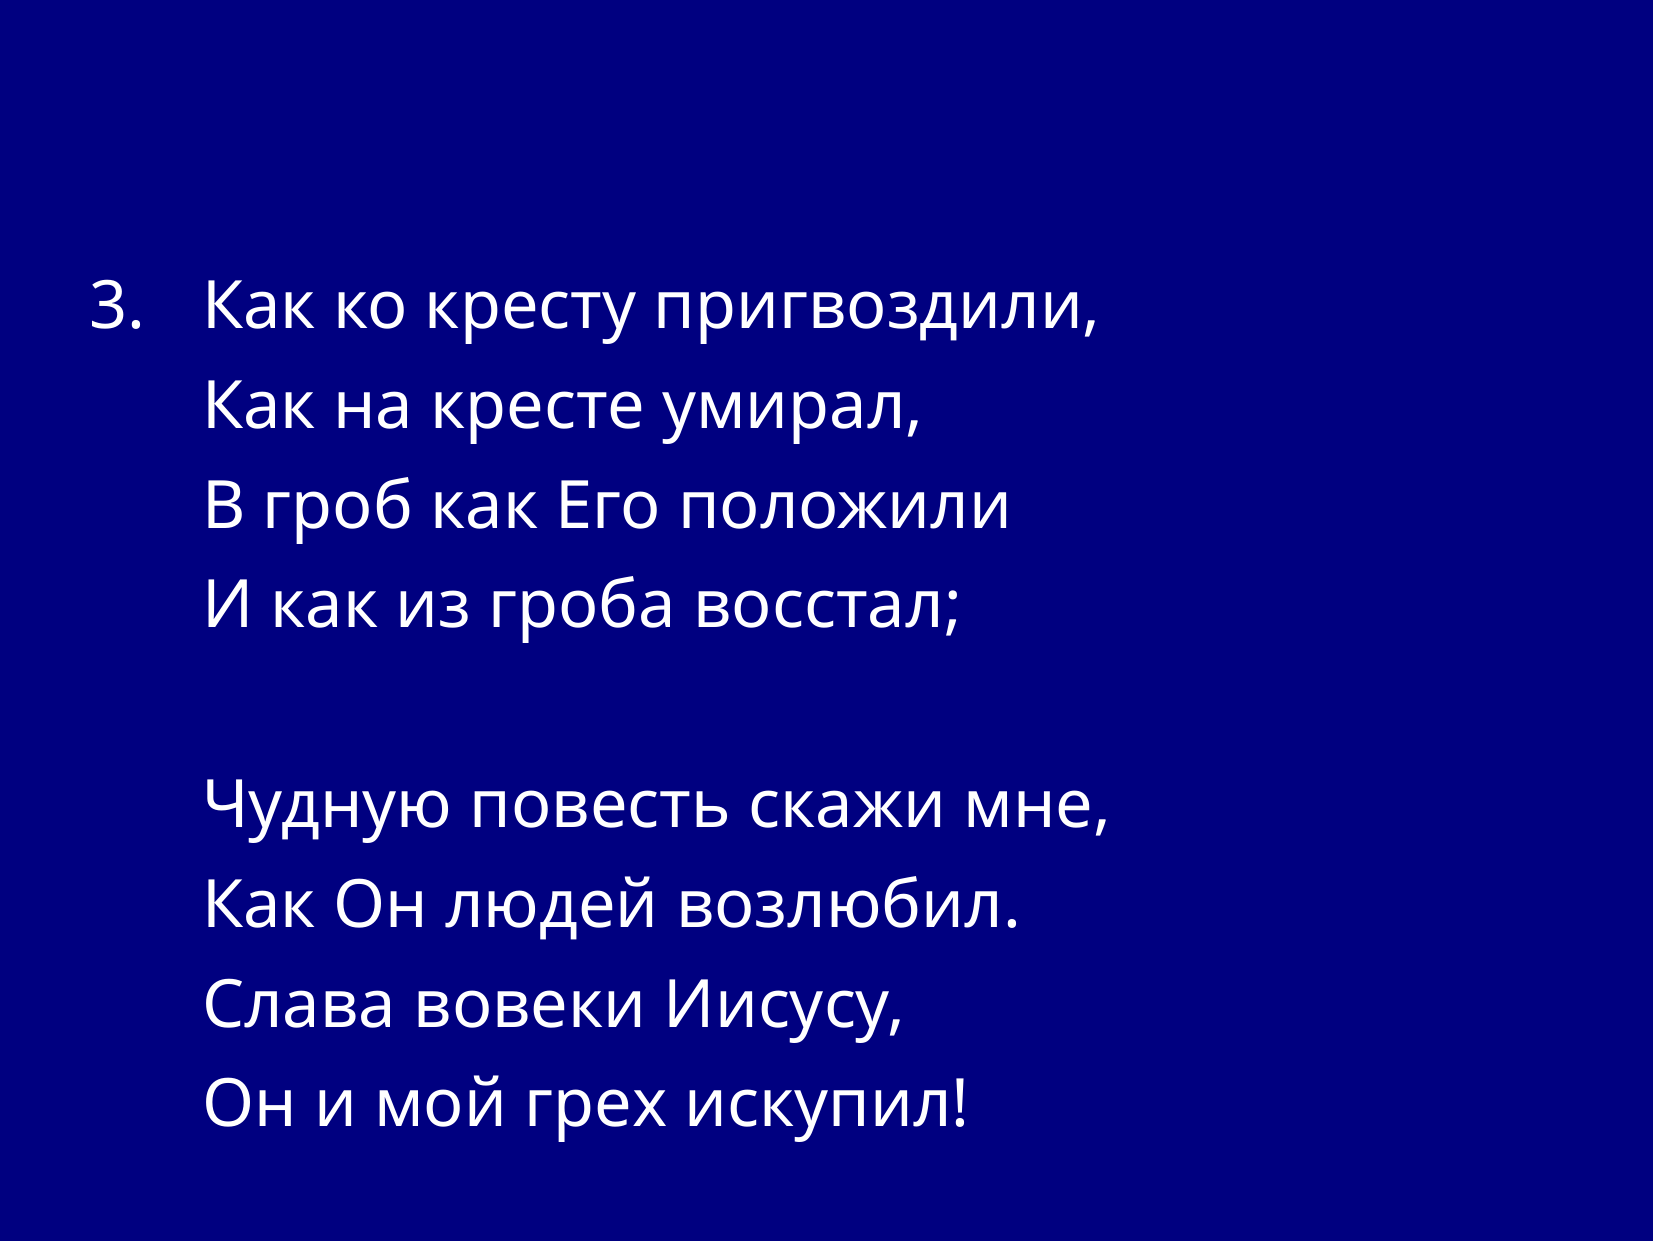

3.	Как ко кресту пригвоздили,
	Как на кресте умирал,
	В гроб как Его положили
	И как из гроба восстал;
	Чудную повесть скажи мне,
	Как Он людей возлюбил.
	Слава вовеки Иисусу,
	Он и мой грех искупил!